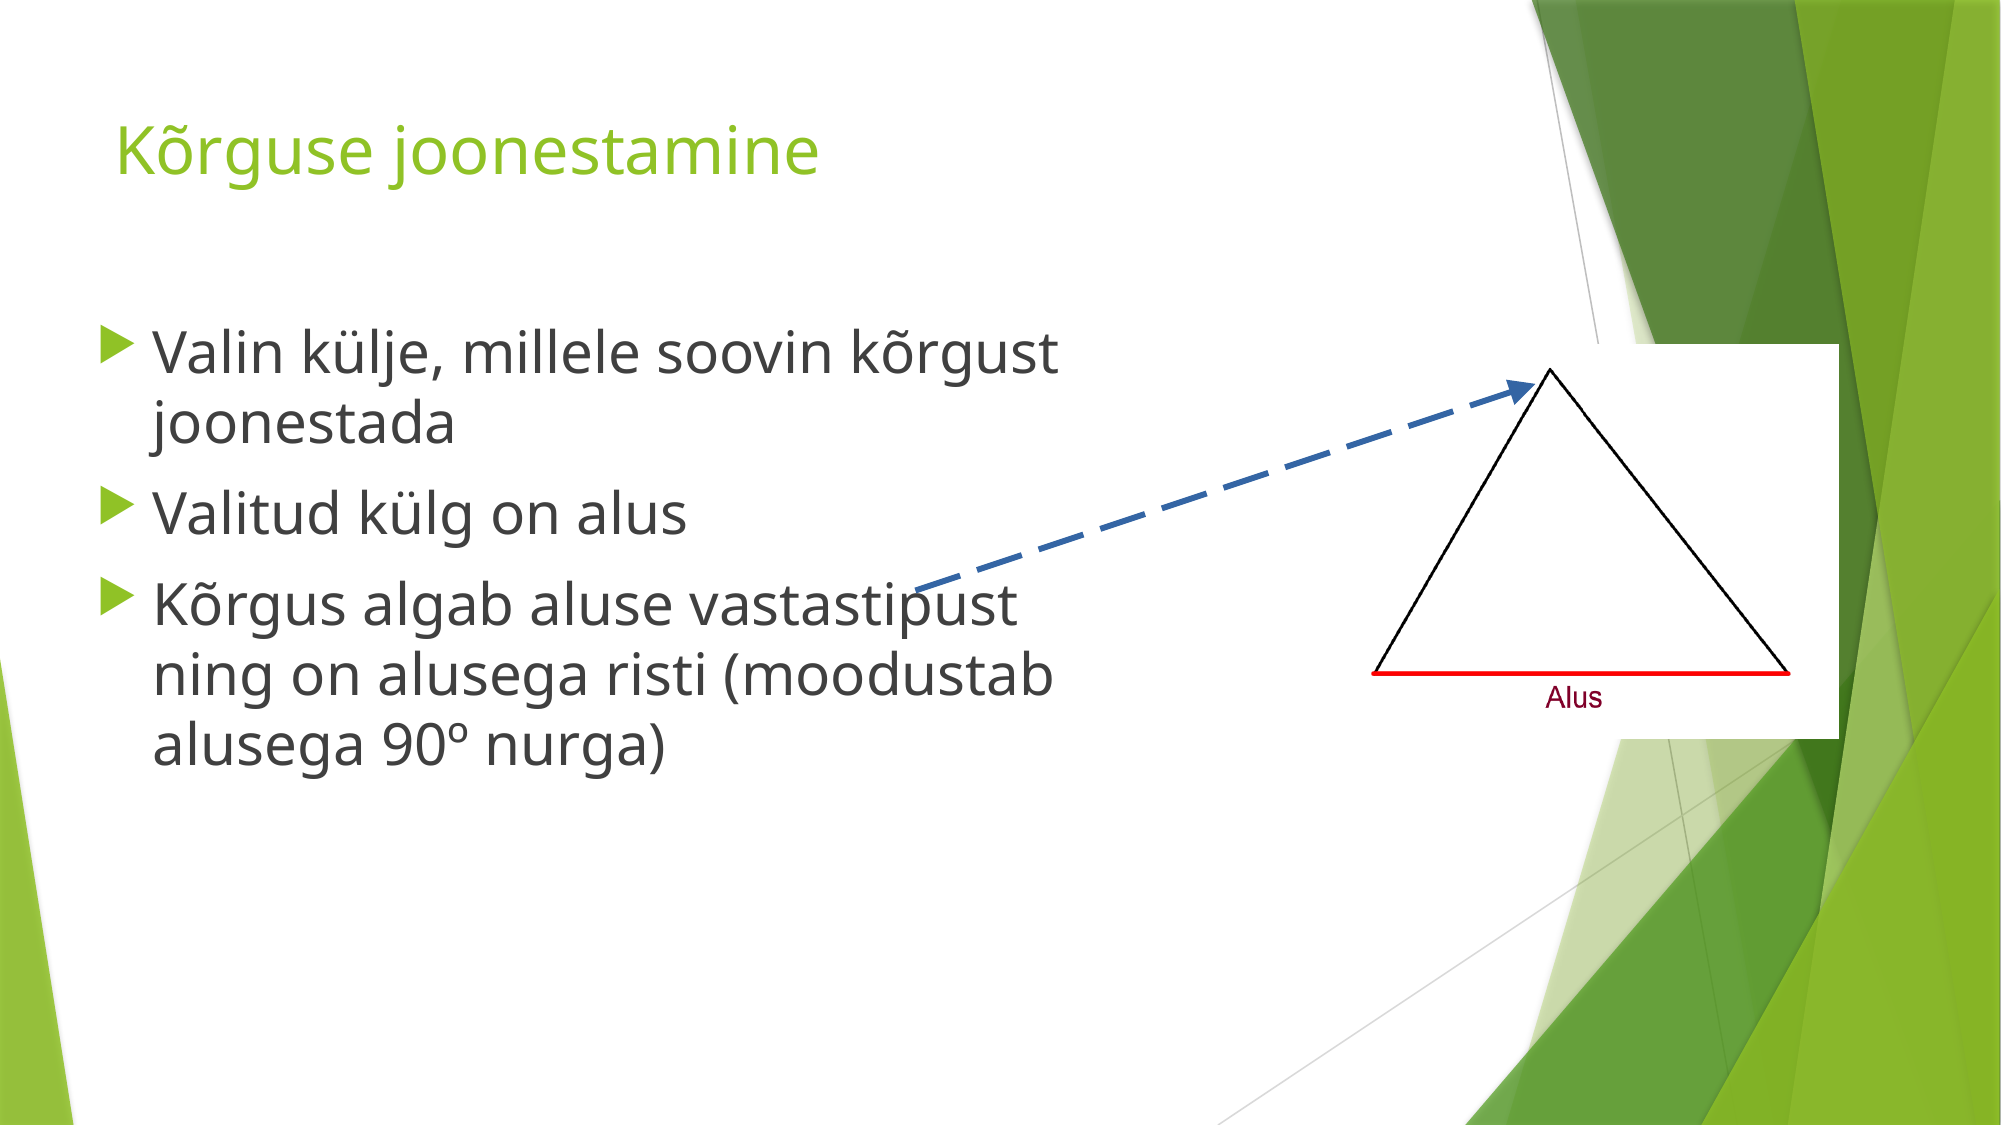

# Kõrguse joonestamine
Valin külje, millele soovin kõrgust joonestada
Valitud külg on alus
Kõrgus algab aluse vastastipust ning on alusega risti (moodustab alusega 90º nurga)